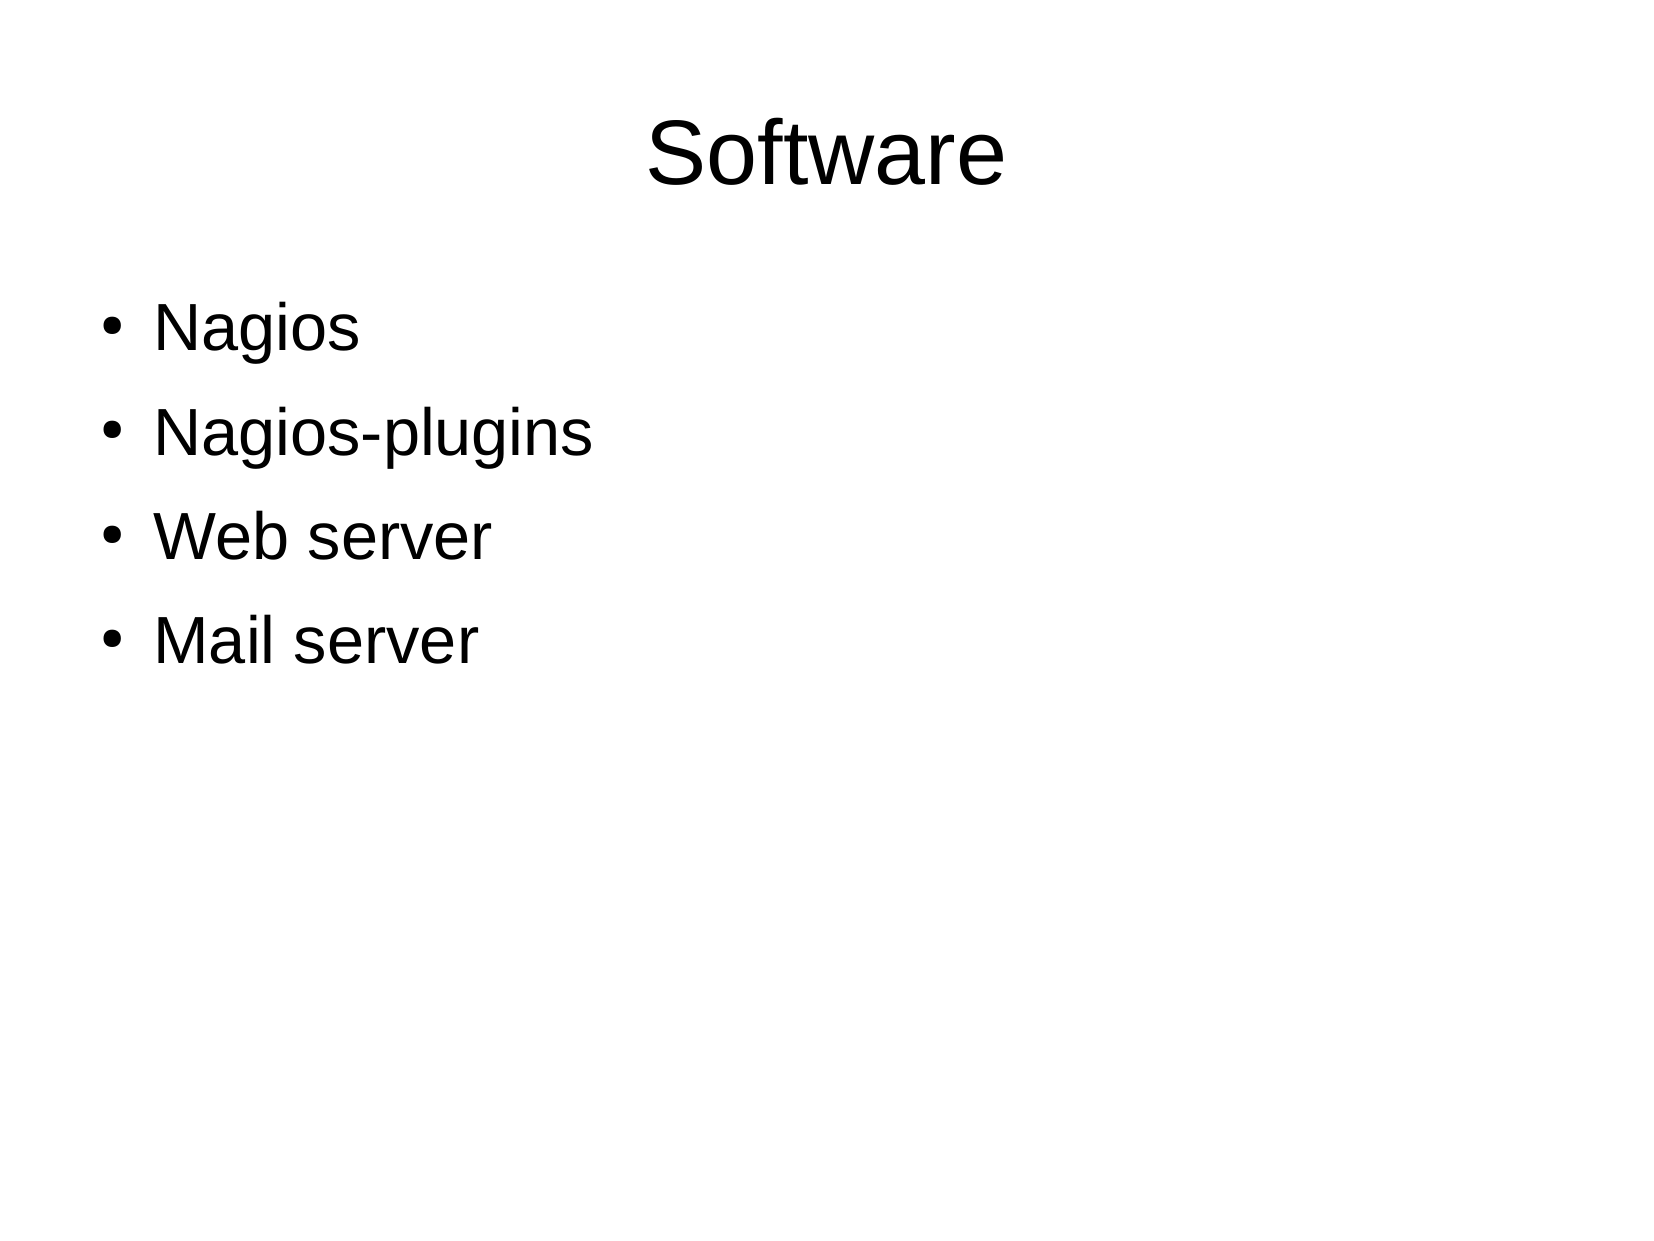

# Software
Nagios
Nagios-plugins
Web server
Mail server